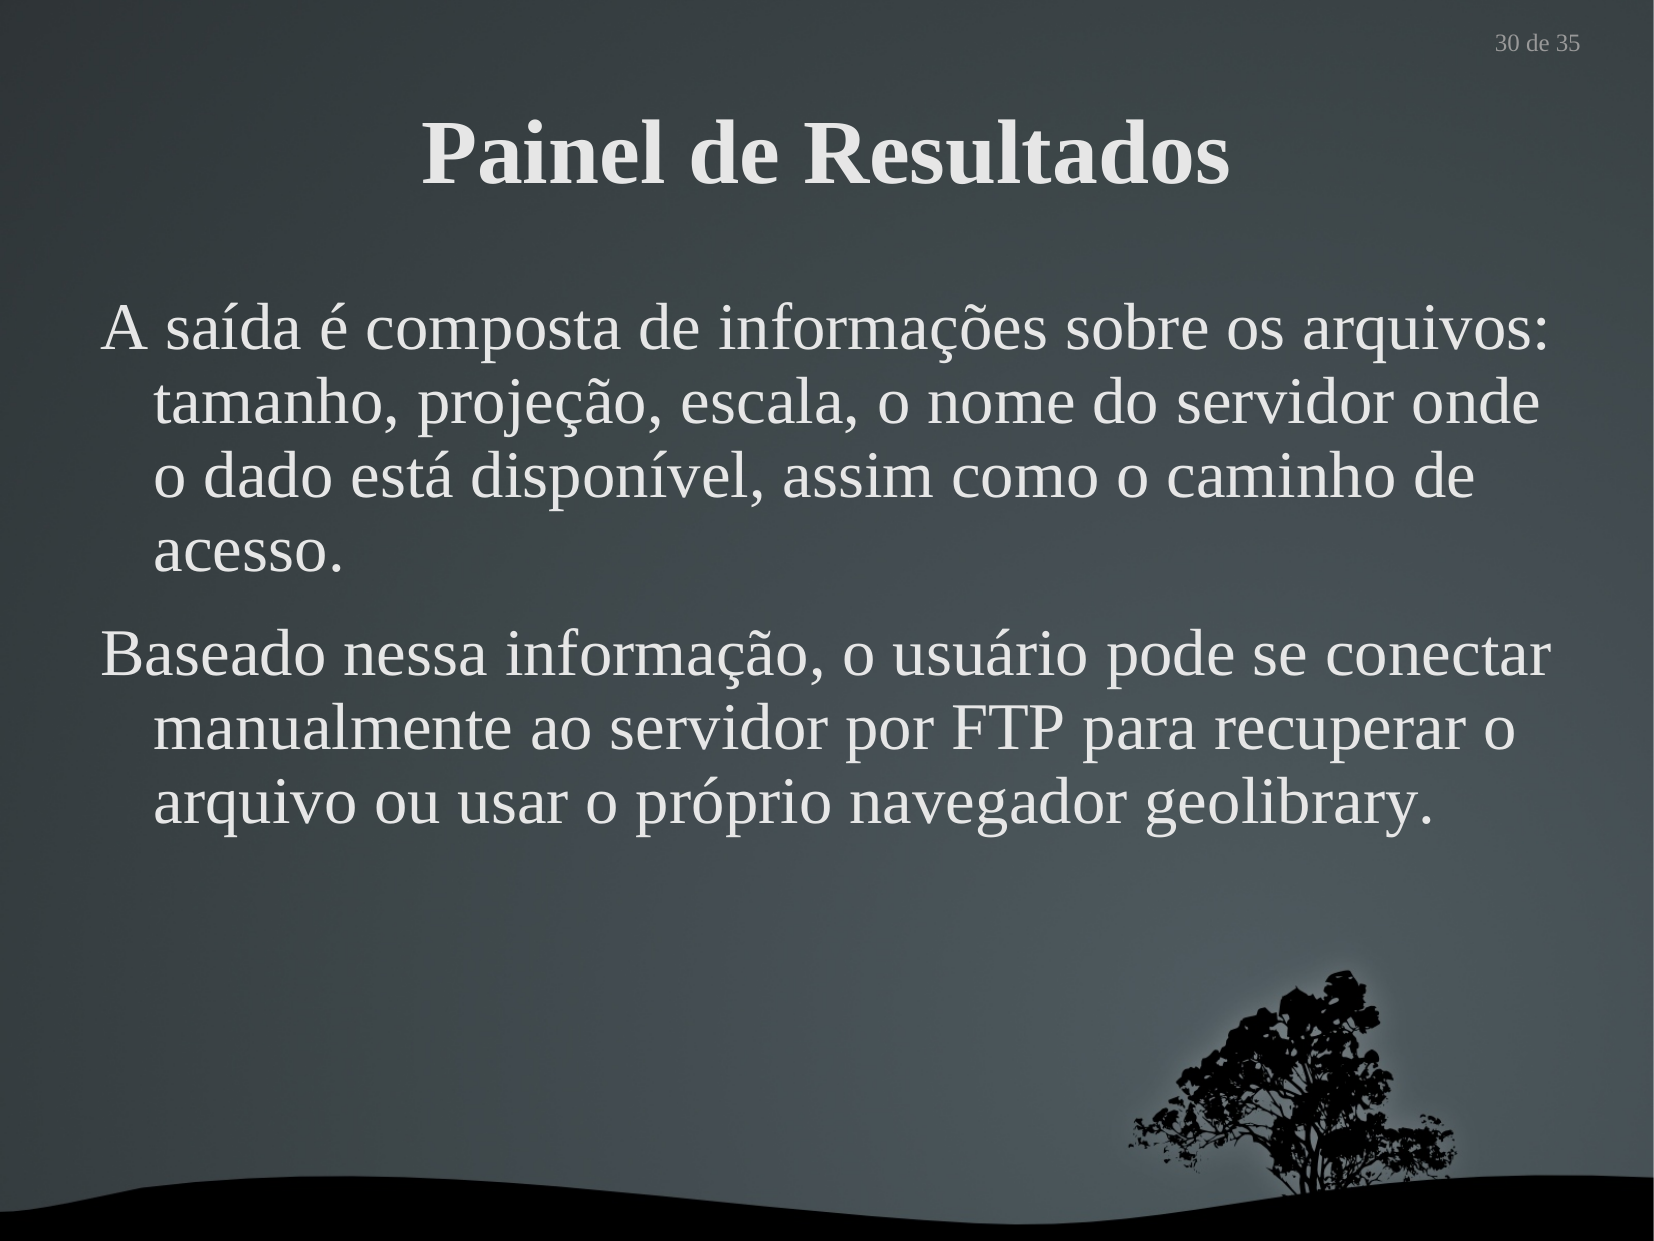

# Painel de Resultados
A saída é composta de informações sobre os arquivos: tamanho, projeção, escala, o nome do servidor onde o dado está disponível, assim como o caminho de acesso.
Baseado nessa informação, o usuário pode se conectar manualmente ao servidor por FTP para recuperar o arquivo ou usar o próprio navegador geolibrary.